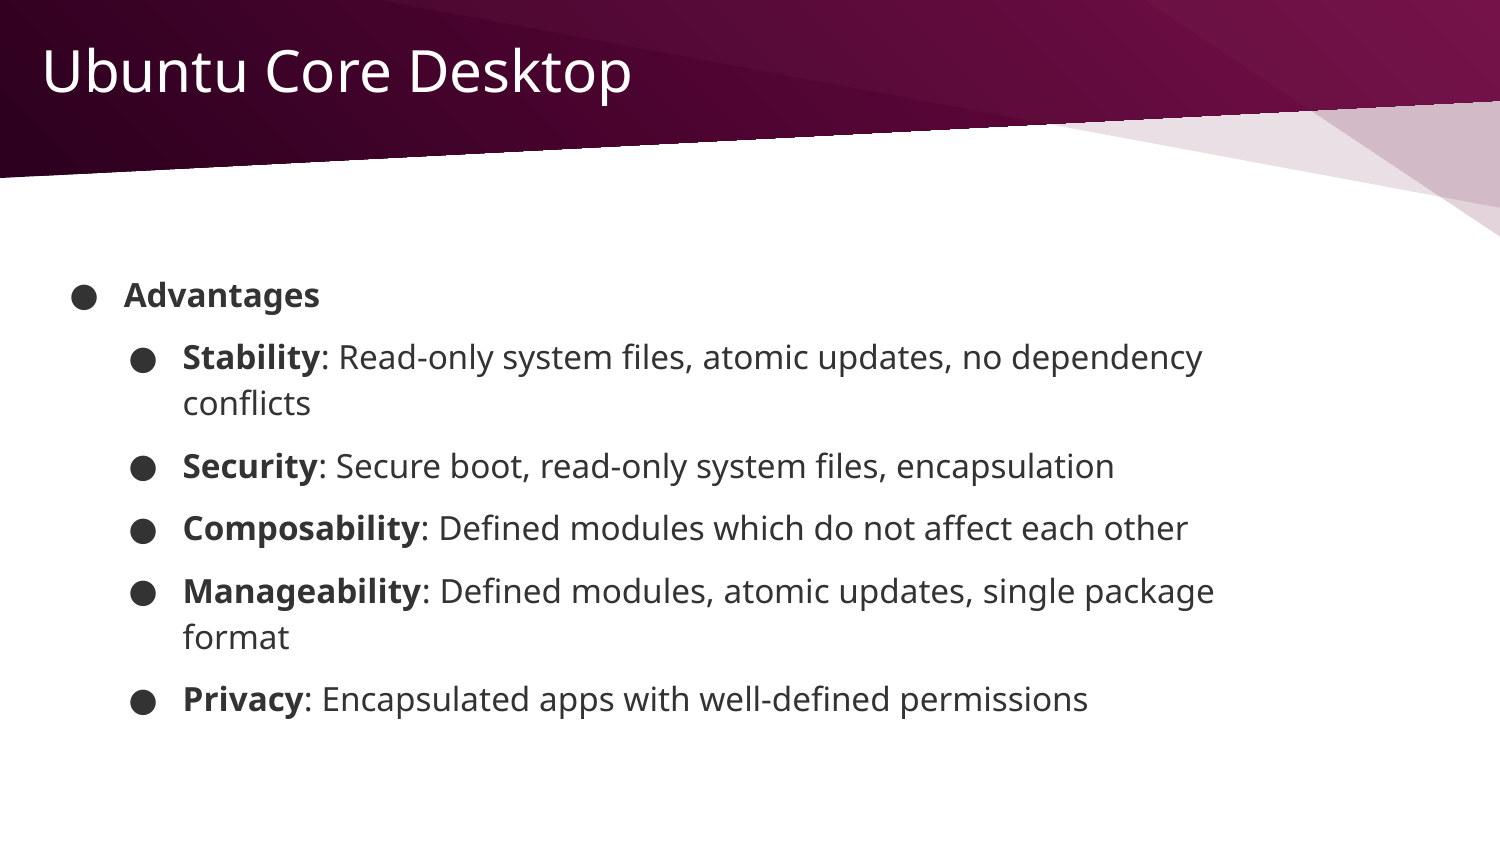

Ubuntu Core Desktop
# Advantages
Stability: Read-only system files, atomic updates, no dependency conflicts
Security: Secure boot, read-only system files, encapsulation
Composability: Defined modules which do not affect each other
Manageability: Defined modules, atomic updates, single package format
Privacy: Encapsulated apps with well-defined permissions